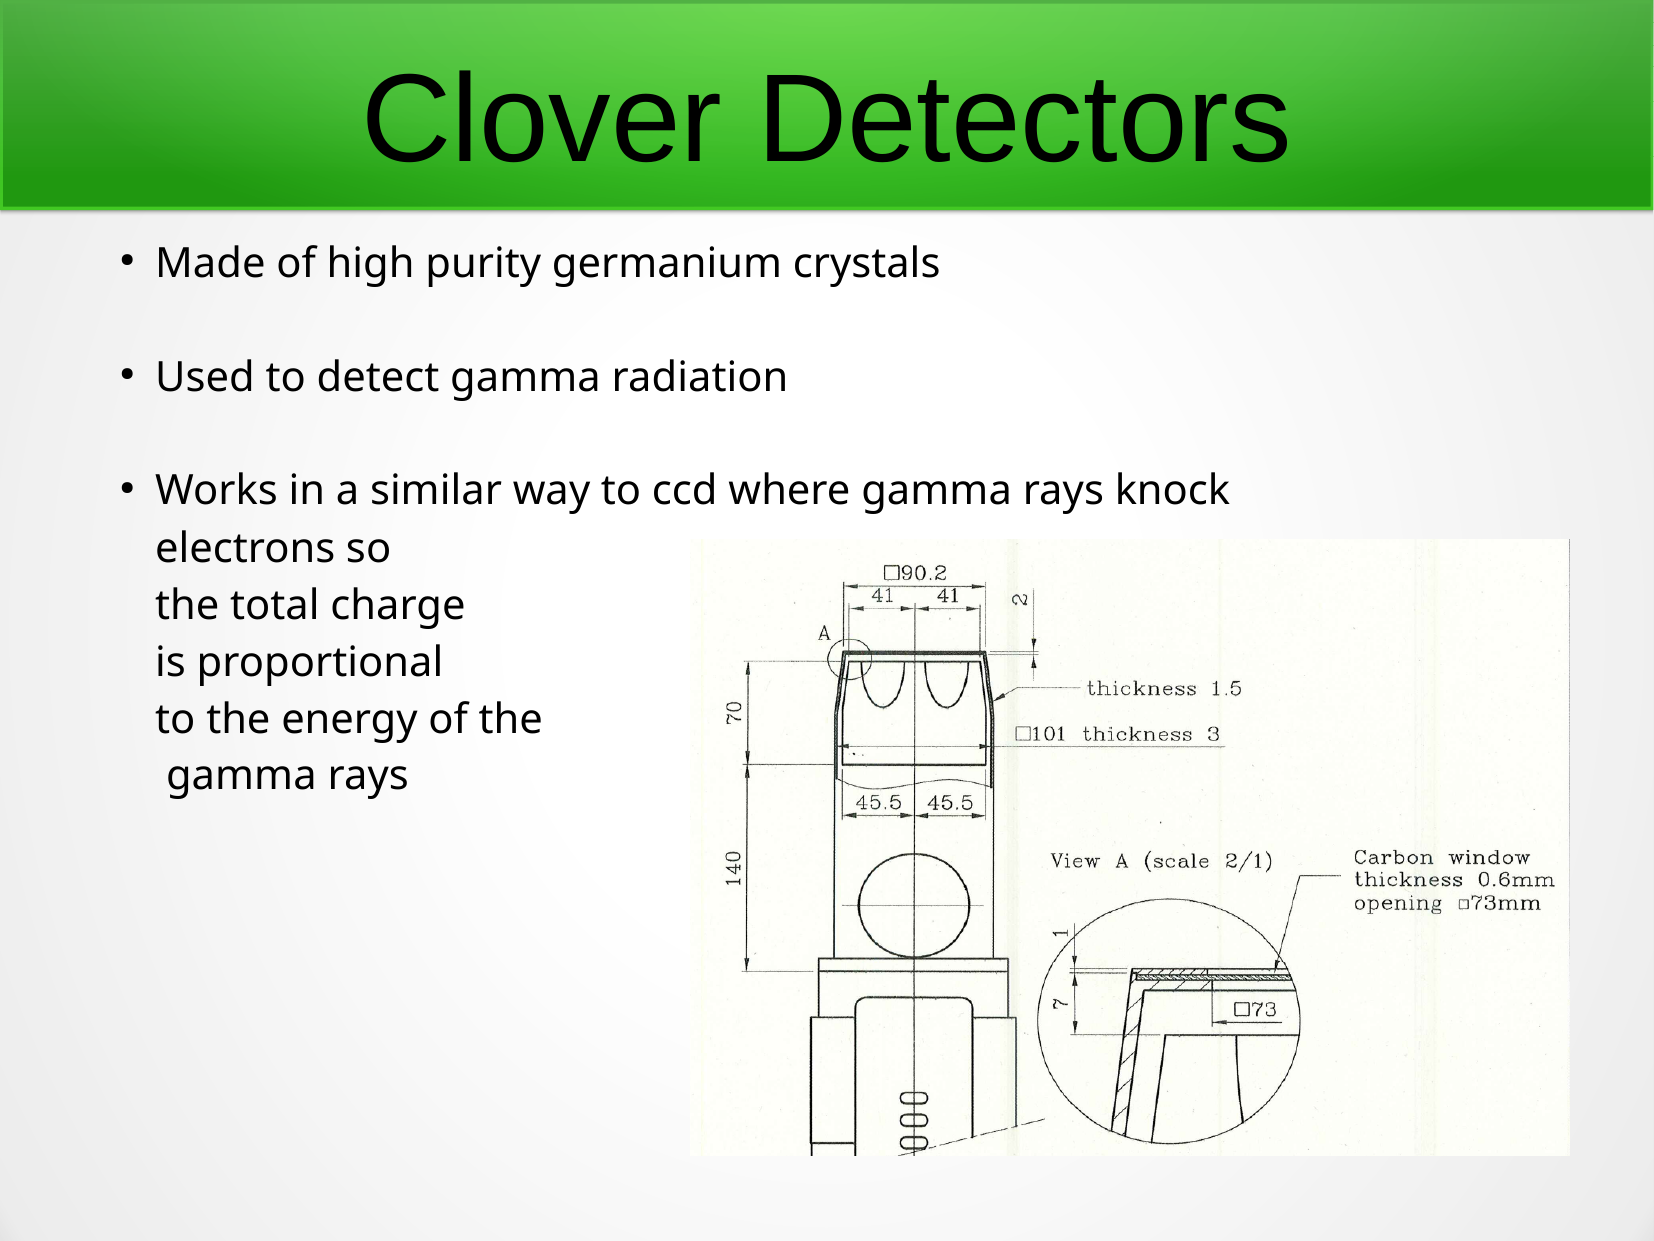

# Clover Detectors
Made of high purity germanium crystals
Used to detect gamma radiation
Works in a similar way to ccd where gamma rays knock
electrons so
the total charge
is proportional
to the energy of the
 gamma rays